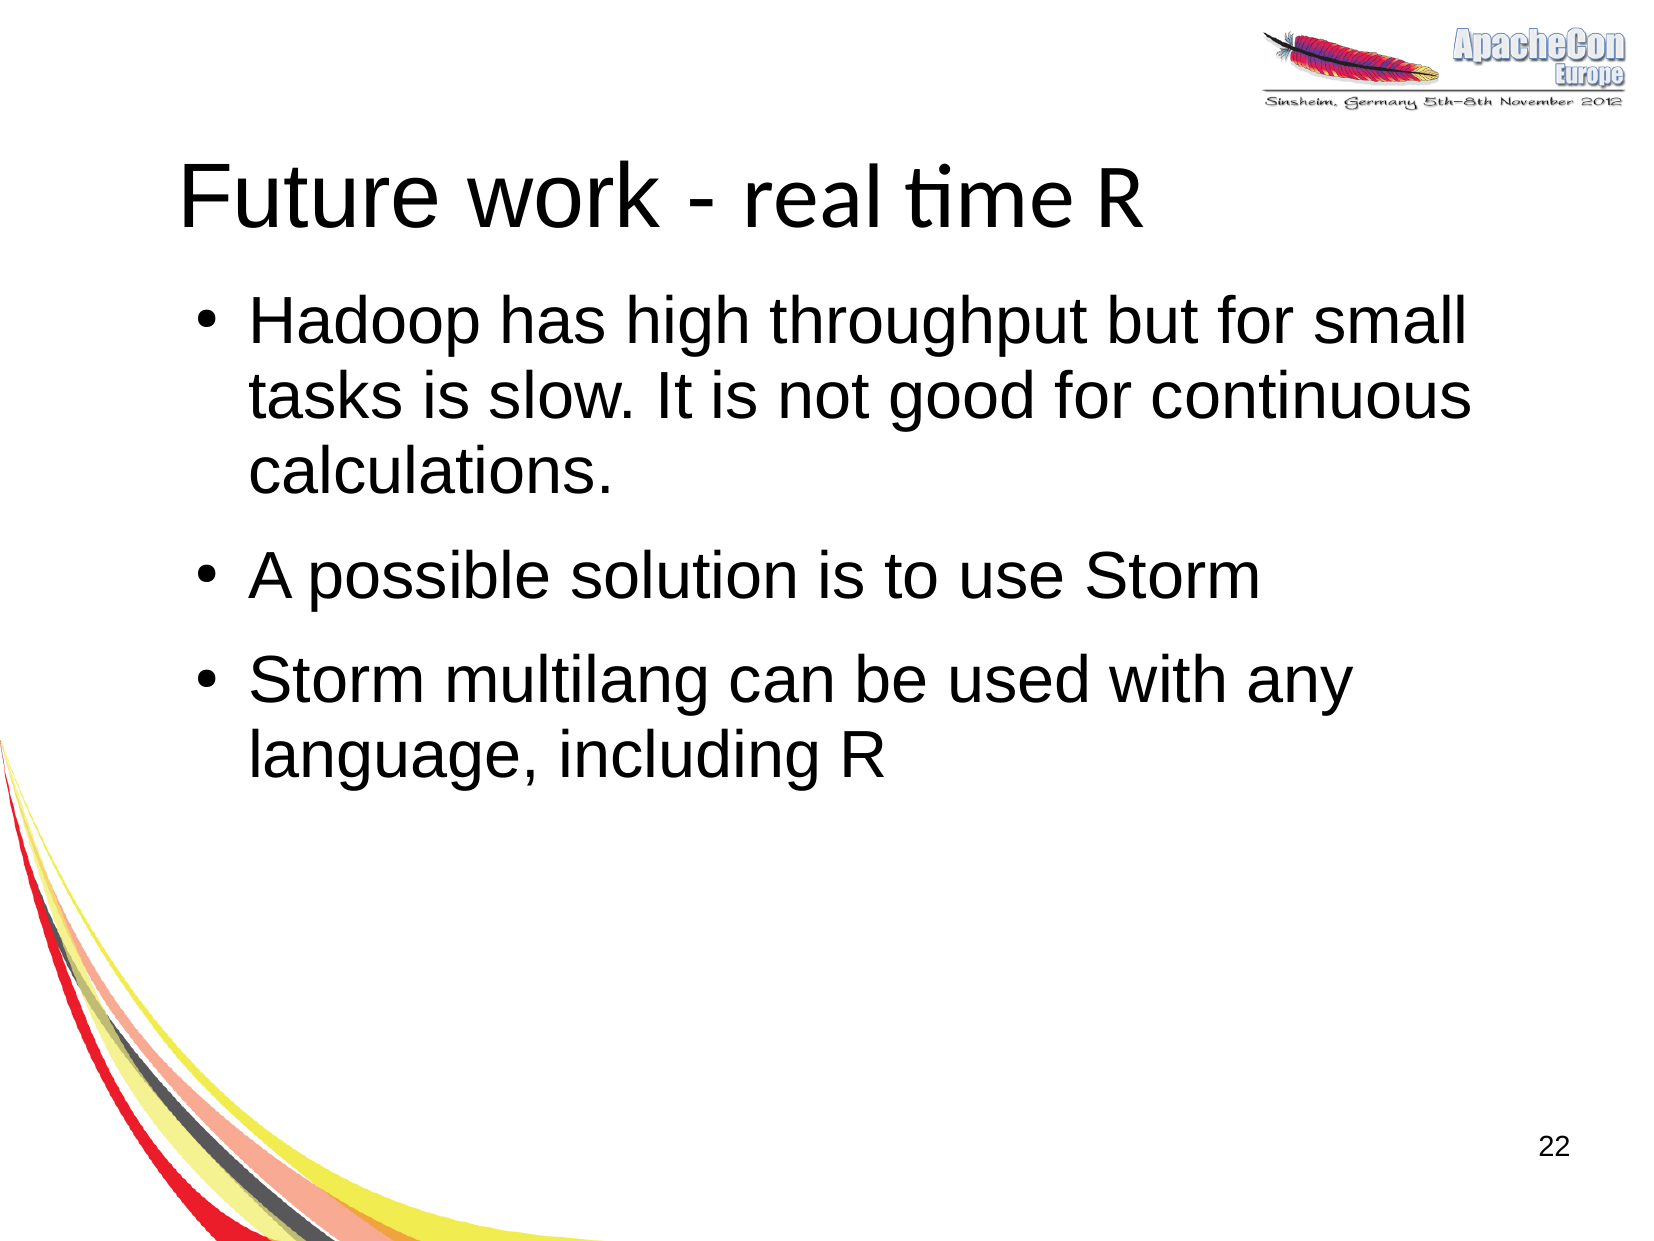

# Future work - real time R
Hadoop has high throughput but for small tasks is slow. It is not good for continuous calculations.
A possible solution is to use Storm
Storm multilang can be used with any language, including R
22